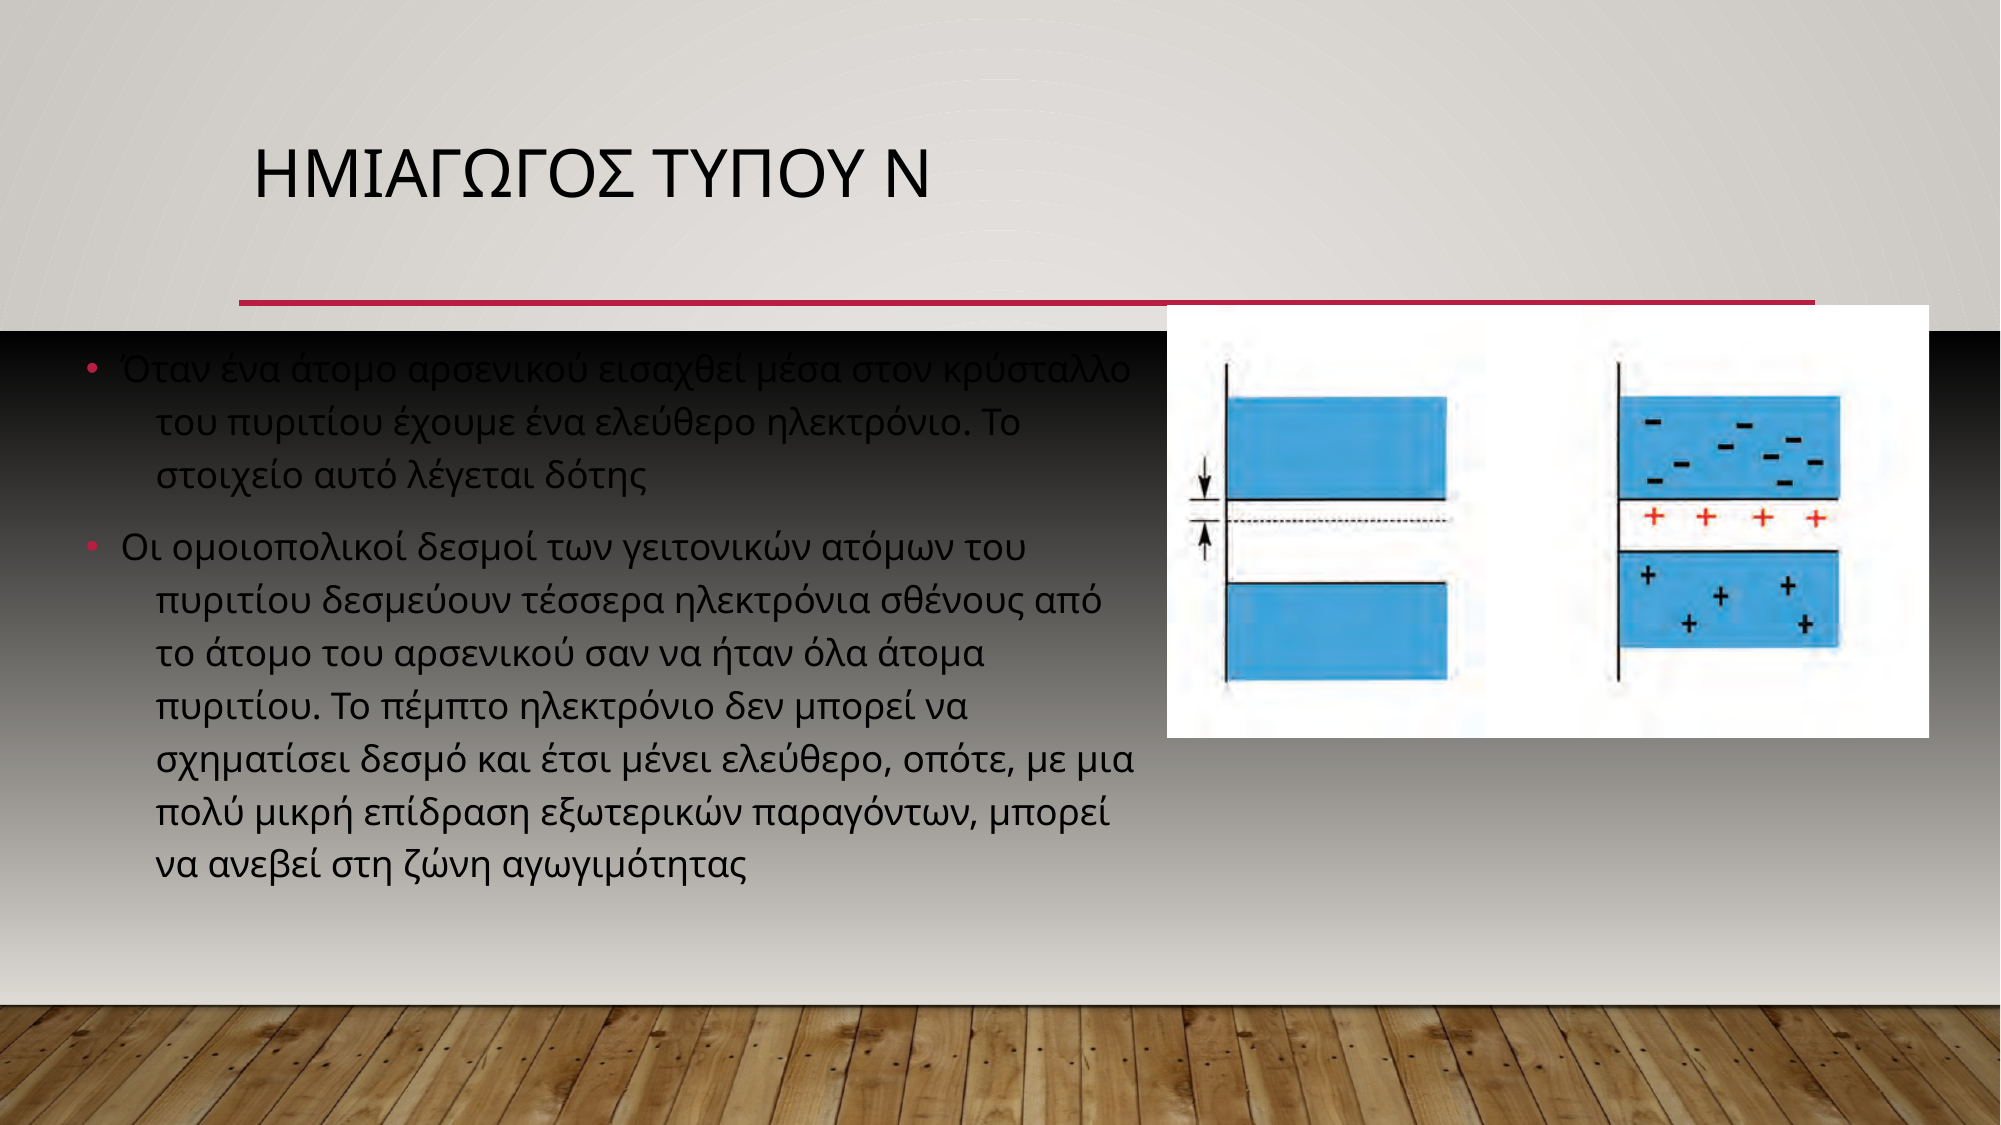

# Ημιαγωγοσ τυπου ν
Όταν ένα άτομο αρσενικού εισαχθεί μέσα στον κρύσταλλο του πυριτίου έχουμε ένα ελεύθερο ηλεκτρόνιο. Το στοιχείο αυτό λέγεται δότης
Οι ομοιοπολικοί δεσμοί των γειτονικών ατόμων του πυριτίου δεσμεύουν τέσσερα ηλεκτρόνια σθένους από το άτομο του αρσενικού σαν να ήταν όλα άτομα πυριτίου. Το πέμπτο ηλεκτρόνιο δεν μπορεί να σχηματίσει δεσμό και έτσι μένει ελεύθερο, οπότε, με μια πολύ μικρή επίδραση εξωτερικών παραγόντων, μπορεί να ανεβεί στη ζώνη αγωγιμότητας